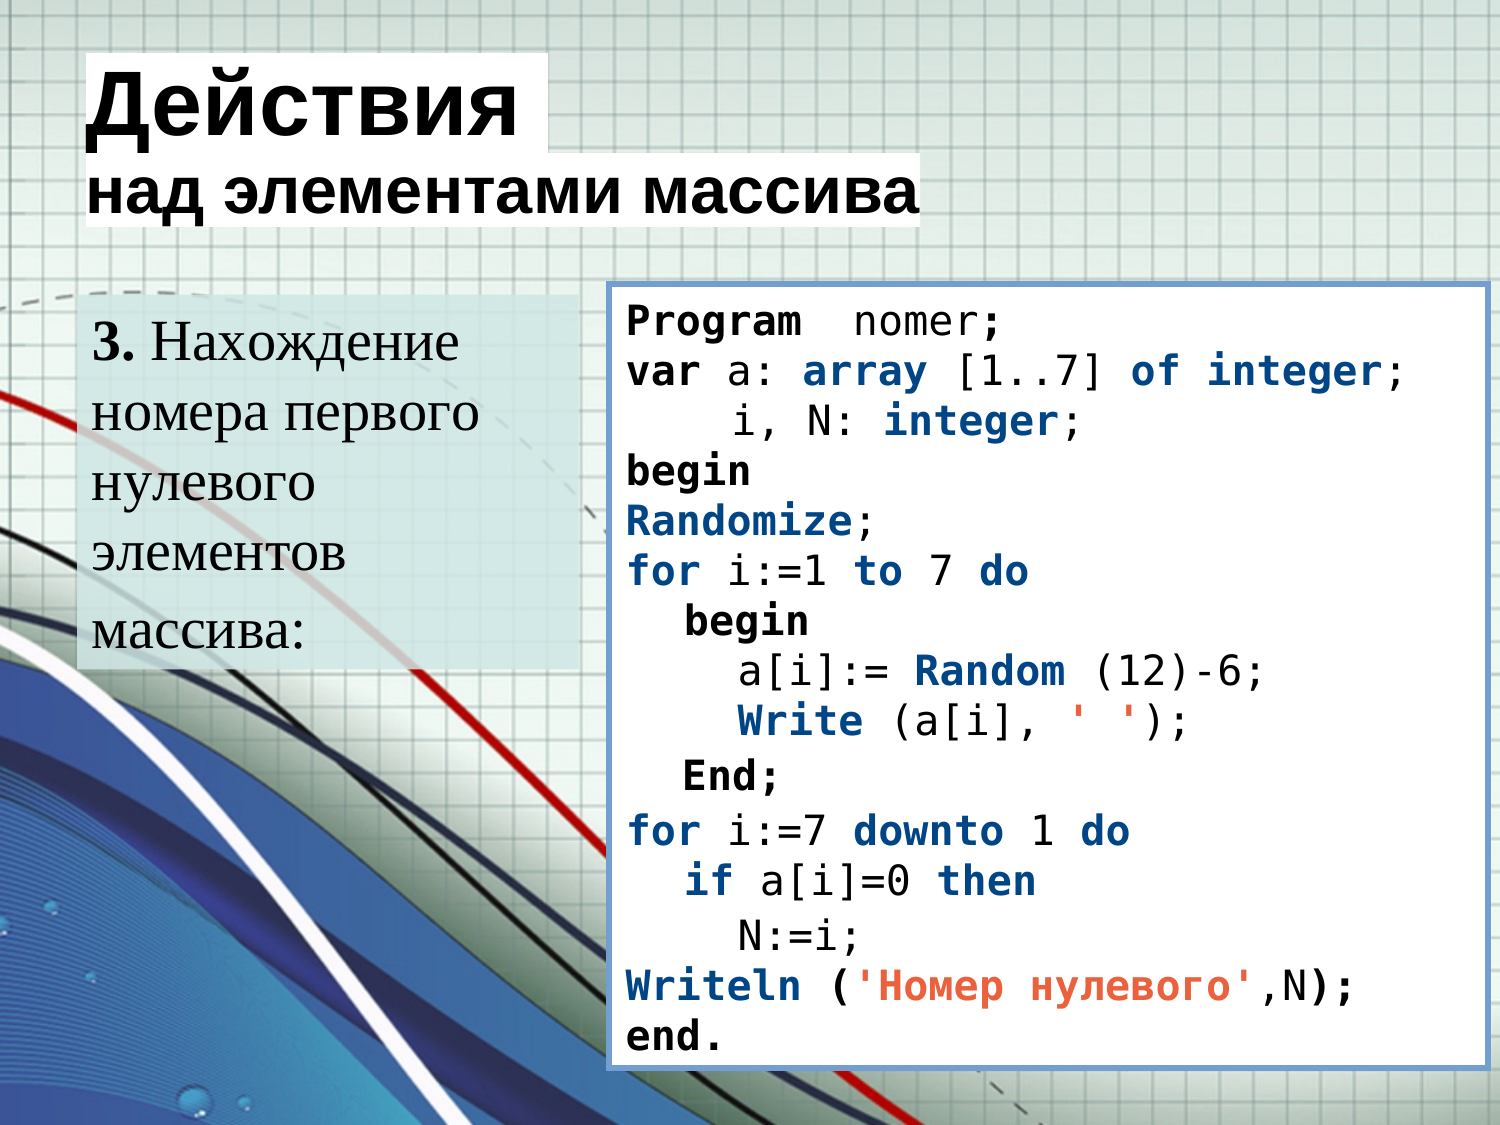

# Действия над элементами массива
Program nomer;
var a: array [1..7] of integer;
	i, N: integer;
begin
Randomize;
for i:=1 to 7 do
	begin
	a[i]:= Random (12)-6;
	Write (a[i], ' ');
	End;
for i:=7 downto 1 do
	if a[i]=0 then
	N:=i;
Writeln ('Номер нулевого',N);
end.
3. Нахождение номера первого нулевого элементов массива: